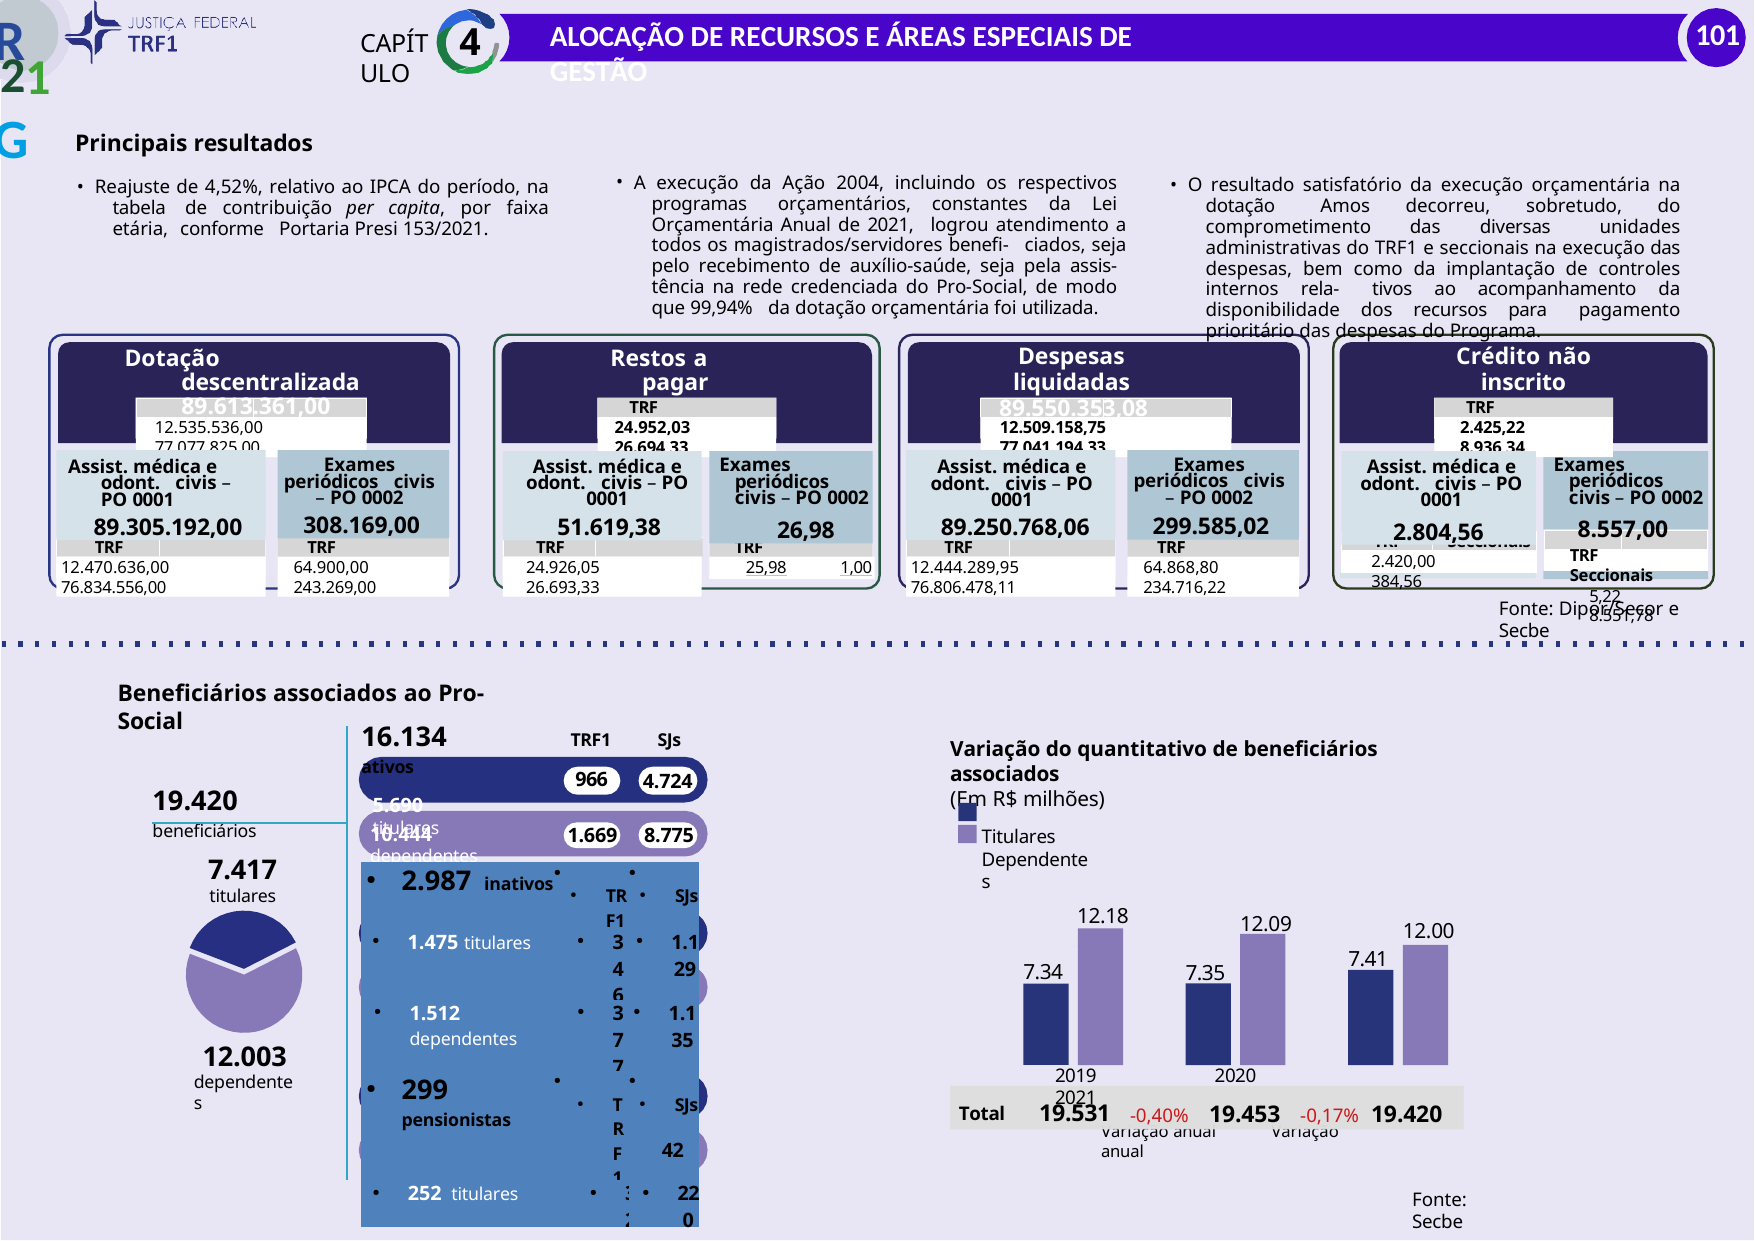

RG
101
21
ALOCAÇÃO DE RECURSOS E ÁREAS ESPECIAIS DE GESTÃO
4
CAPÍTULO
Principais resultados
Reajuste de 4,52%, relativo ao IPCA do período, na tabela de contribuição per capita, por faixa etária, conforme Portaria Presi 153/2021.
A execução da Ação 2004, incluindo os respectivos programas orçamentários, constantes da Lei Orçamentária Anual de 2021, logrou atendimento a todos os magistrados/servidores benefi- ciados, seja pelo recebimento de auxílio-saúde, seja pela assis- tência na rede credenciada do Pro-Social, de modo que 99,94% da dotação orçamentária foi utilizada.
O resultado satisfatório da execução orçamentária na dotação Amos decorreu, sobretudo, do comprometimento das diversas unidades administrativas do TRF1 e seccionais na execução das despesas, bem como da implantação de controles internos rela- tivos ao acompanhamento da disponibilidade dos recursos para pagamento prioritário das despesas do Programa.
Dotação descentralizada 89.613.361,00
TRF	Seccionais
Restos a pagar 51.646,36
Despesas liquidadas
89.550.353,08
TRF	Seccionais
Crédito não inscrito
11.361,56
TRF	Seccionais
TRF	Seccionais
12.535.536,00 77.077.825,00
24.952,03 26.694,33
12.509.158,75	77.041.194,33
2.425,22	8.936,34
Assist. médica e odont. civis – PO 0001
89.305.192,00
Exames periódicos civis – PO 0002
308.169,00
Assist. médica e odont. civis – PO 0001
89.250.768,06
Exames periódicos civis – PO 0002
299.585,02
Exames periódicos civis – PO 0002
8.557,00
TRF	Seccionais
5,22	8.551,78
Assist. médica e odont. civis – PO 0001
51.619,38
Exames periódicos civis – PO 0002
26,98
Assist. médica e odont. civis – PO 0001
2.804,56
TRF	Seccionais
2.420,00	384,56
TRF	Seccionais
TRF	Seccionais
TRF	Seccionais
TRF	Seccionais
TRF	Seccionais
TRF	Seccionais
12.470.636,00 76.834.556,00
64.900,00 243.269,00
24.926,05	26.693,33
	25,98	1,00
12.444.289,95 76.806.478,11
64.868,80 234.716,22
Fonte: Dipor/Secor e Secbe
Beneficiários associados ao Pro-Social
16.134 ativos
5.690 titulares
TRF1
966
SJs
4.724
Variação do quantitativo de beneficiários associados
(Em R$ milhões)
Titulares Dependentes
19.420 beneficiários
1.669	8.775
10.444 dependentes
7.417
titulares
| 2.987 inativos | TRF1 | SJs |
| --- | --- | --- |
| 1.475 titulares | 346 | 1.129 |
| 1.512 dependentes | 377 | 1.135 |
| 299 pensionistas | TRF1 | SJs |
| 252 titulares | 32 | 220 |
12.183
12.095
12.003
7.417
7.348
7.358
12.003
dependentes
2019	2020	2021
Total	19.531	-0,40% 19.453	-0,17% 19.420
Variação anual	Variação anual
47 dependentes
05
42
Fonte: Secbe